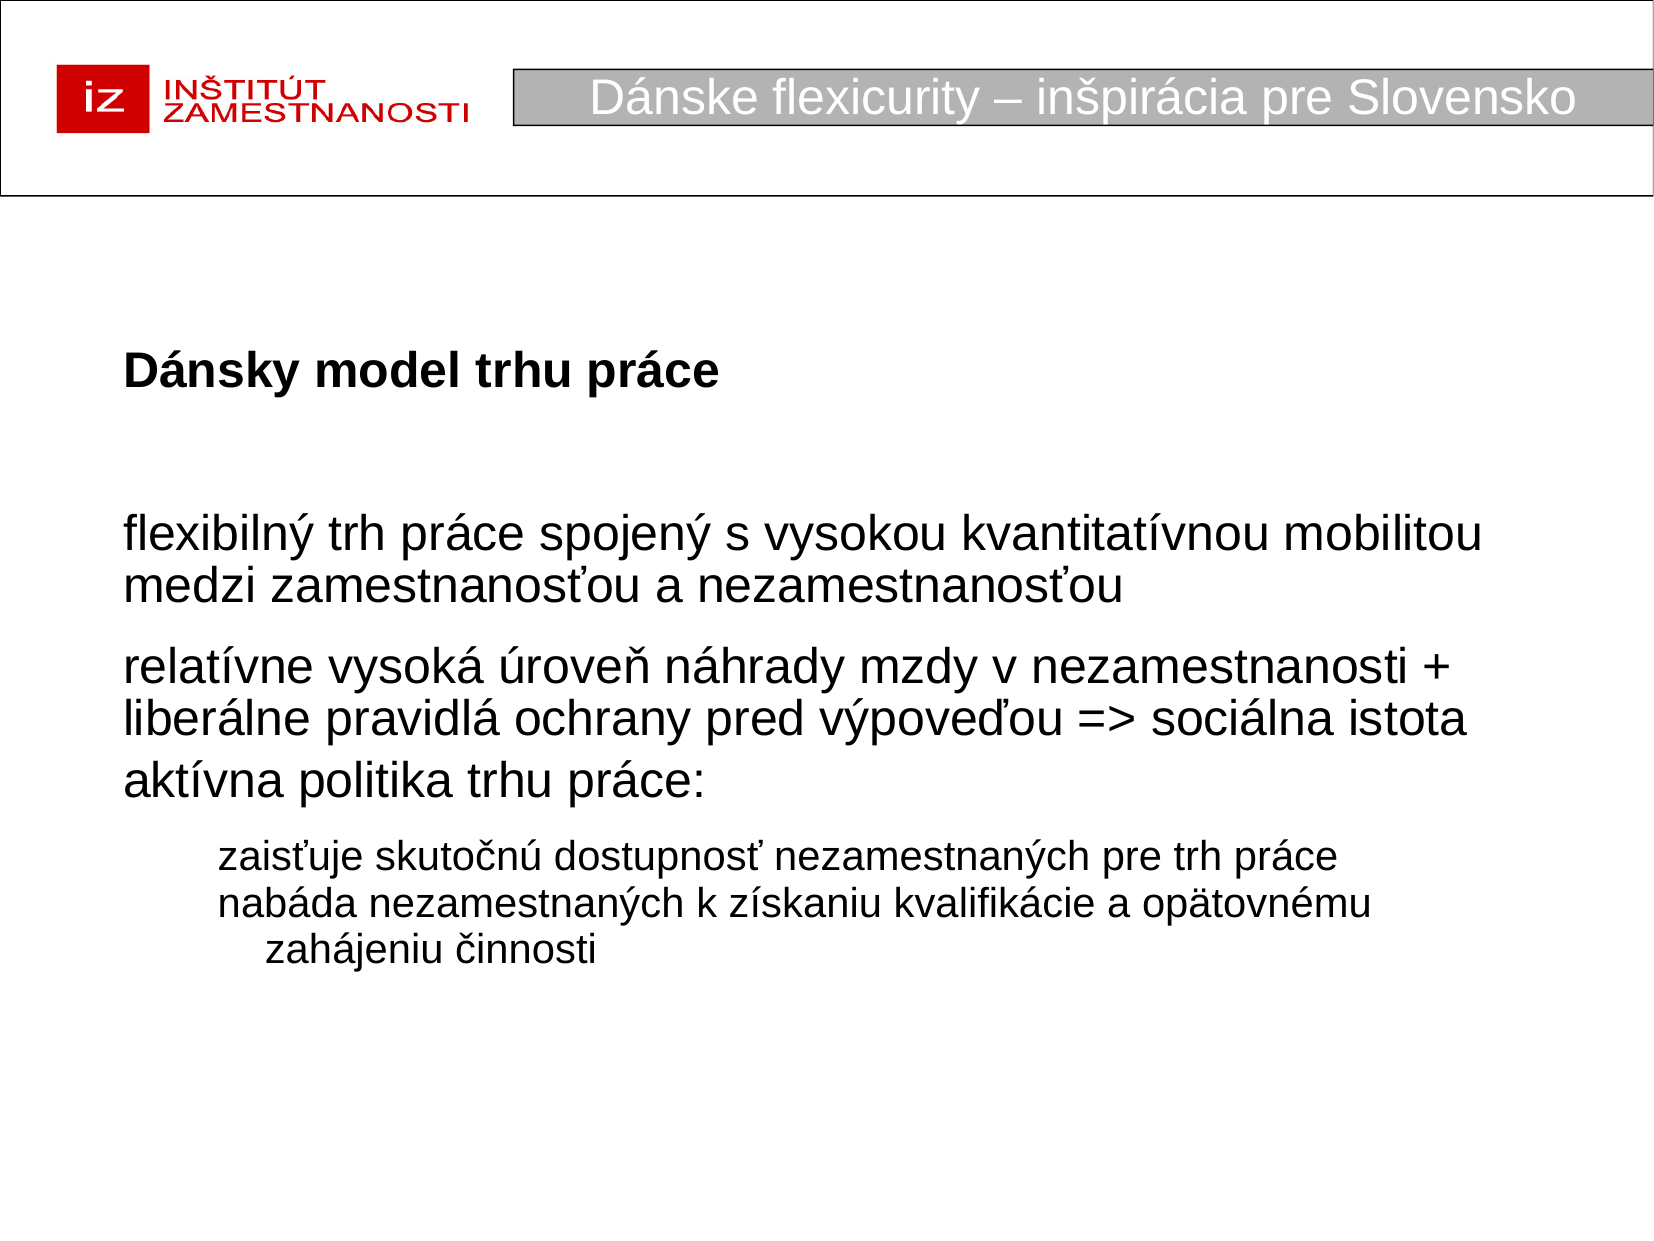

Dánske flexicurity – inšpirácia pre Slovensko
# Dánsky model trhu práce
flexibilný trh práce spojený s vysokou kvantitatívnou mobilitou medzi zamestnanosťou a nezamestnanosťou
relatívne vysoká úroveň náhrady mzdy v nezamestnanosti + liberálne pravidlá ochrany pred výpoveďou => sociálna istota
aktívna politika trhu práce:
zaisťuje skutočnú dostupnosť nezamestnaných pre trh práce
nabáda nezamestnaných k získaniu kvalifikácie a opätovnému zahájeniu činnosti